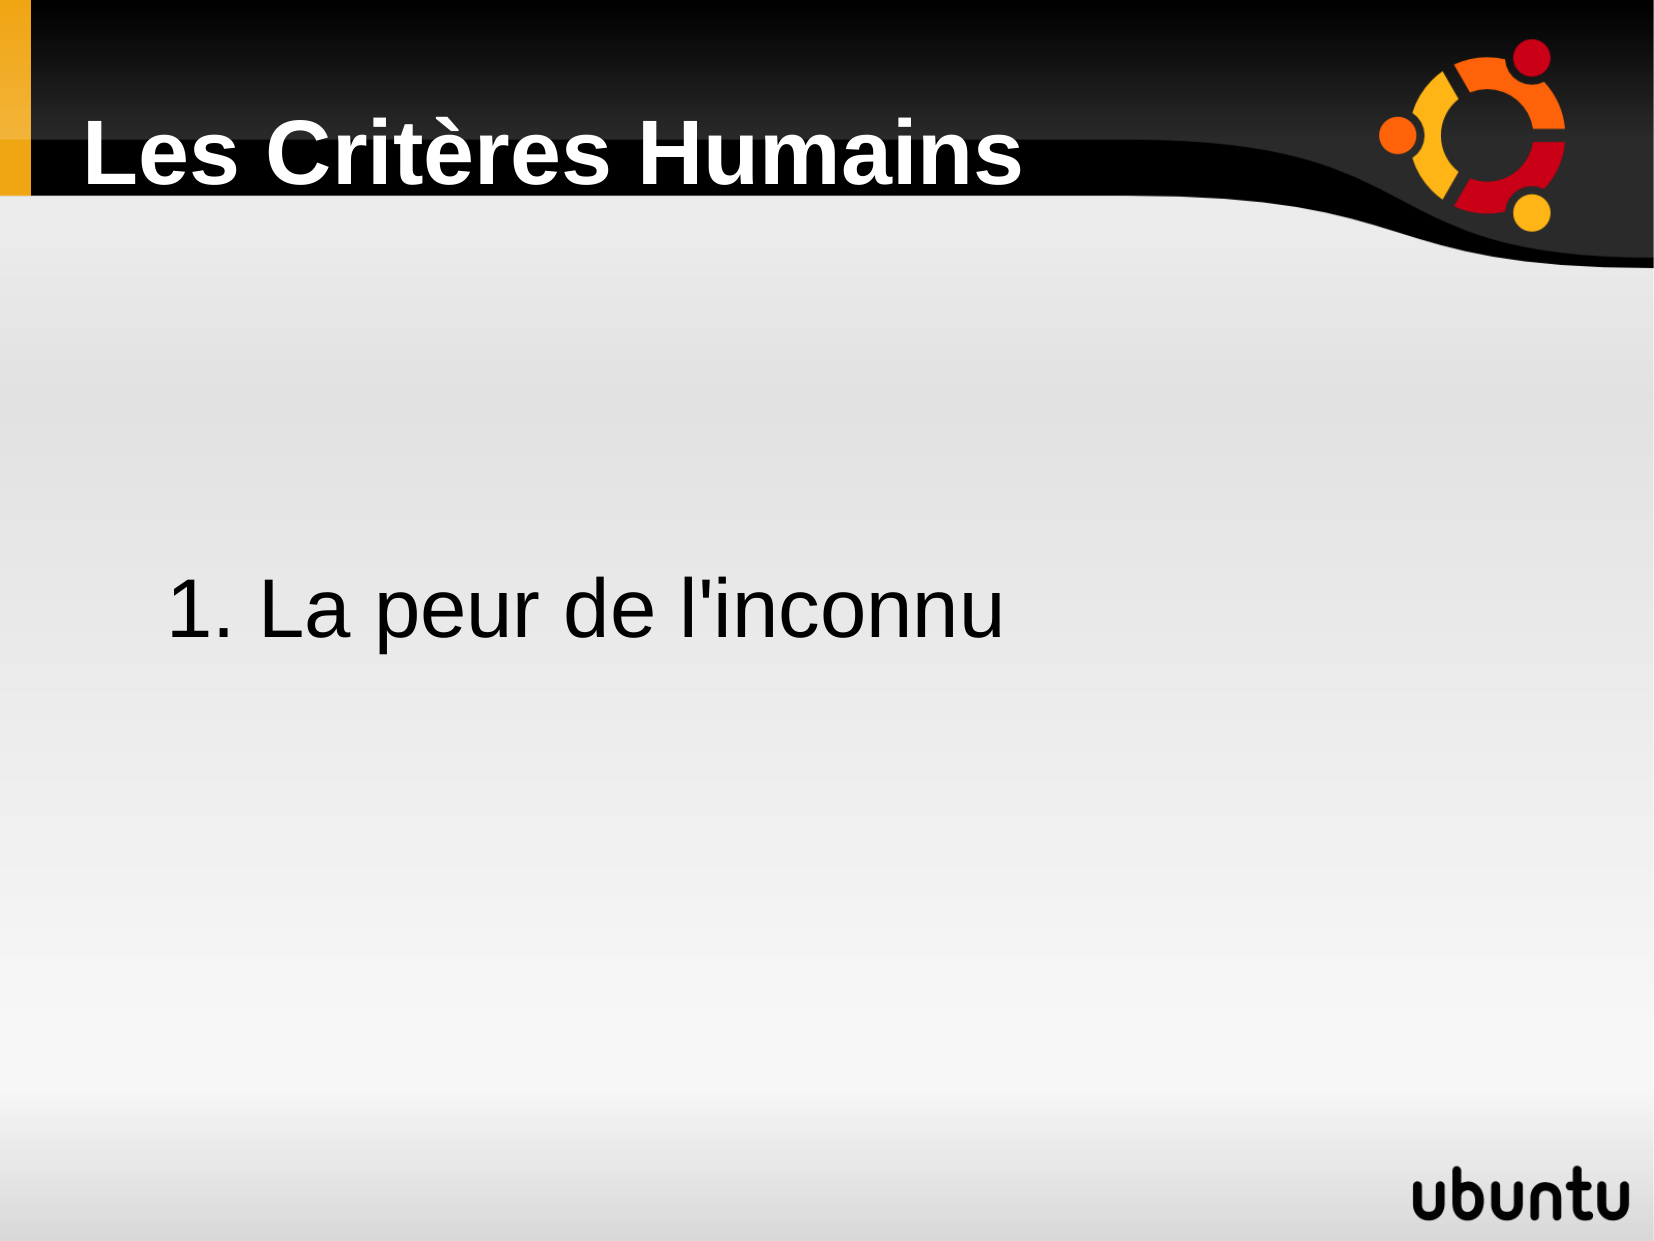

# Les Critères Humains
 1. La peur de l'inconnu